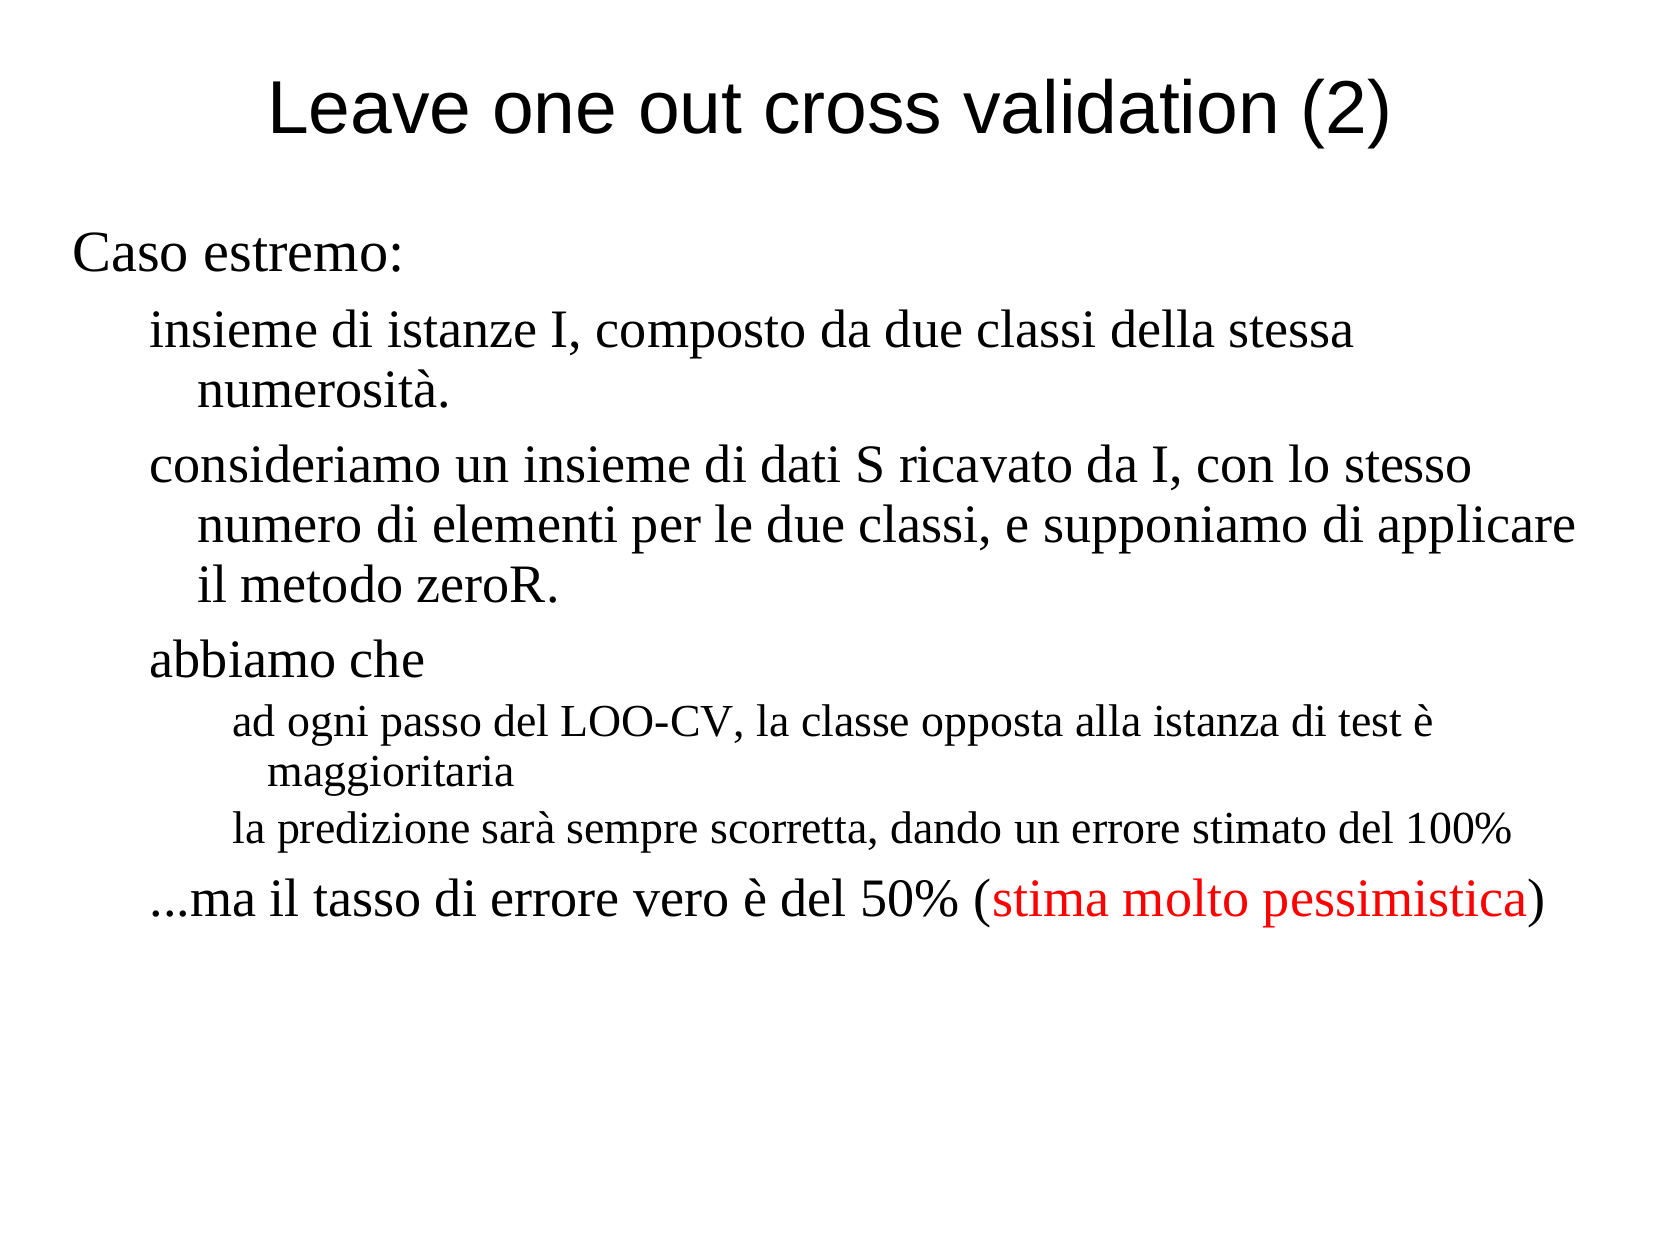

# Leave one out cross validation (2)
Caso estremo:
insieme di istanze I, composto da due classi della stessa numerosità.
consideriamo un insieme di dati S ricavato da I, con lo stesso numero di elementi per le due classi, e supponiamo di applicare il metodo zeroR.
abbiamo che
ad ogni passo del LOO-CV, la classe opposta alla istanza di test è maggioritaria
la predizione sarà sempre scorretta, dando un errore stimato del 100%
...ma il tasso di errore vero è del 50% (stima molto pessimistica)